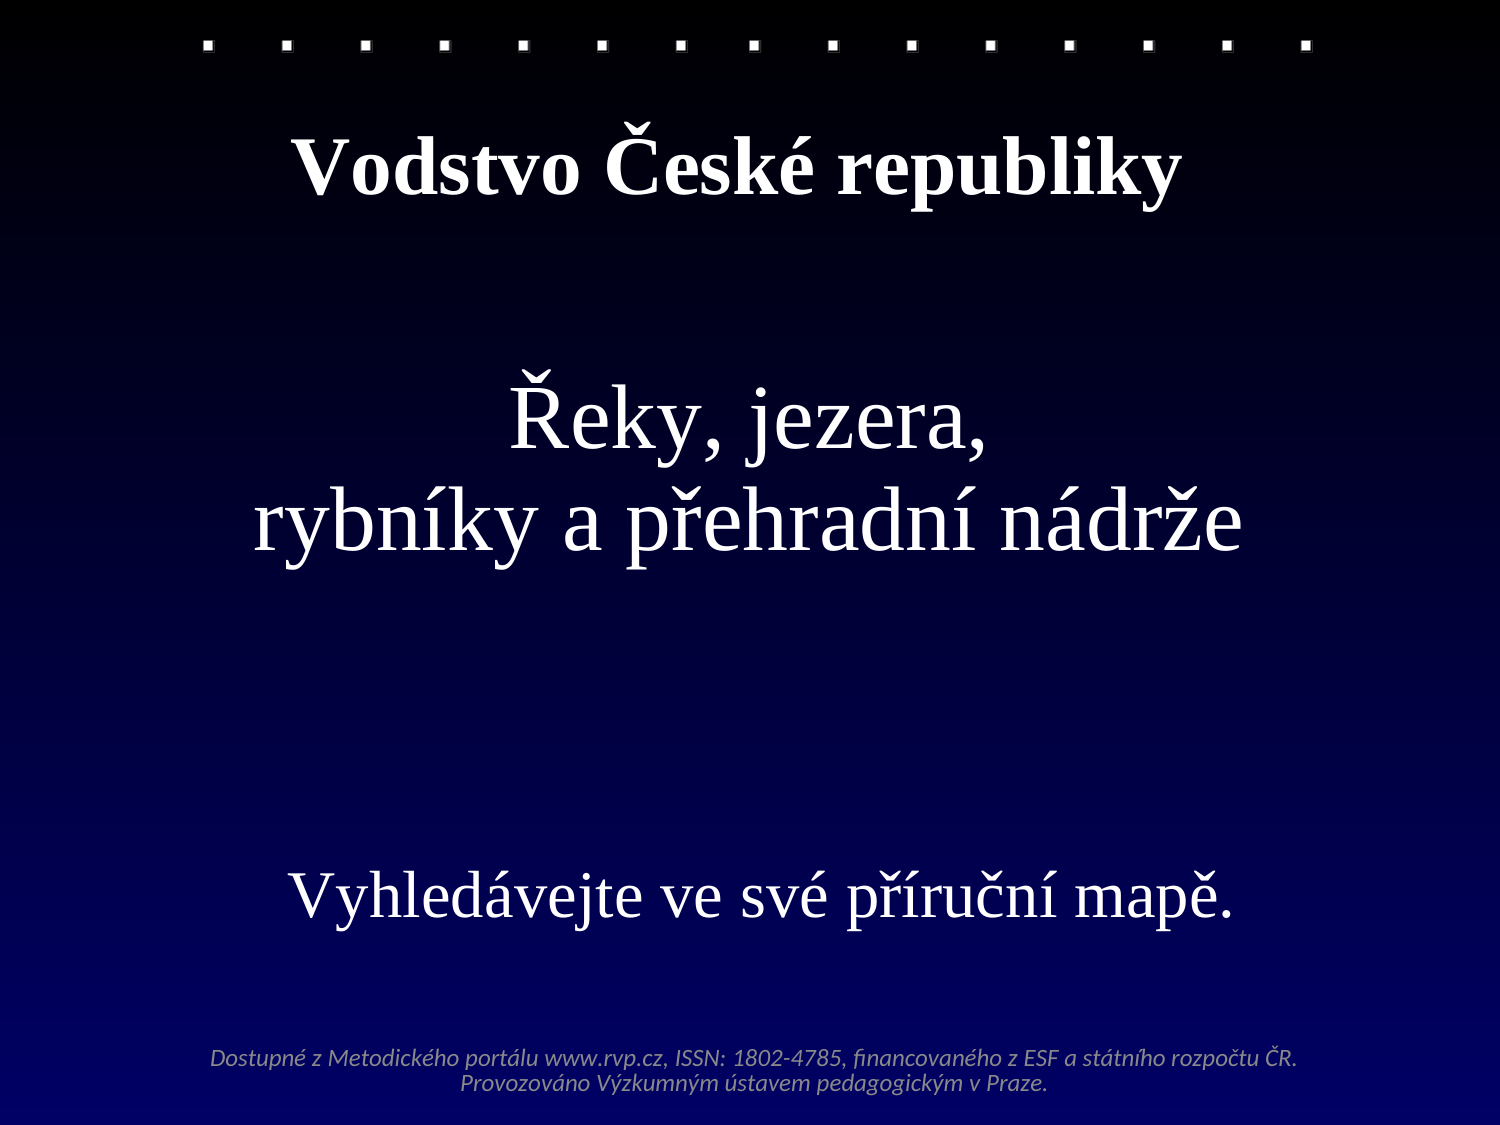

Vodstvo České republiky
# Řeky, jezera, rybníky a přehradní nádrže
Vyhledávejte ve své příruční mapě.